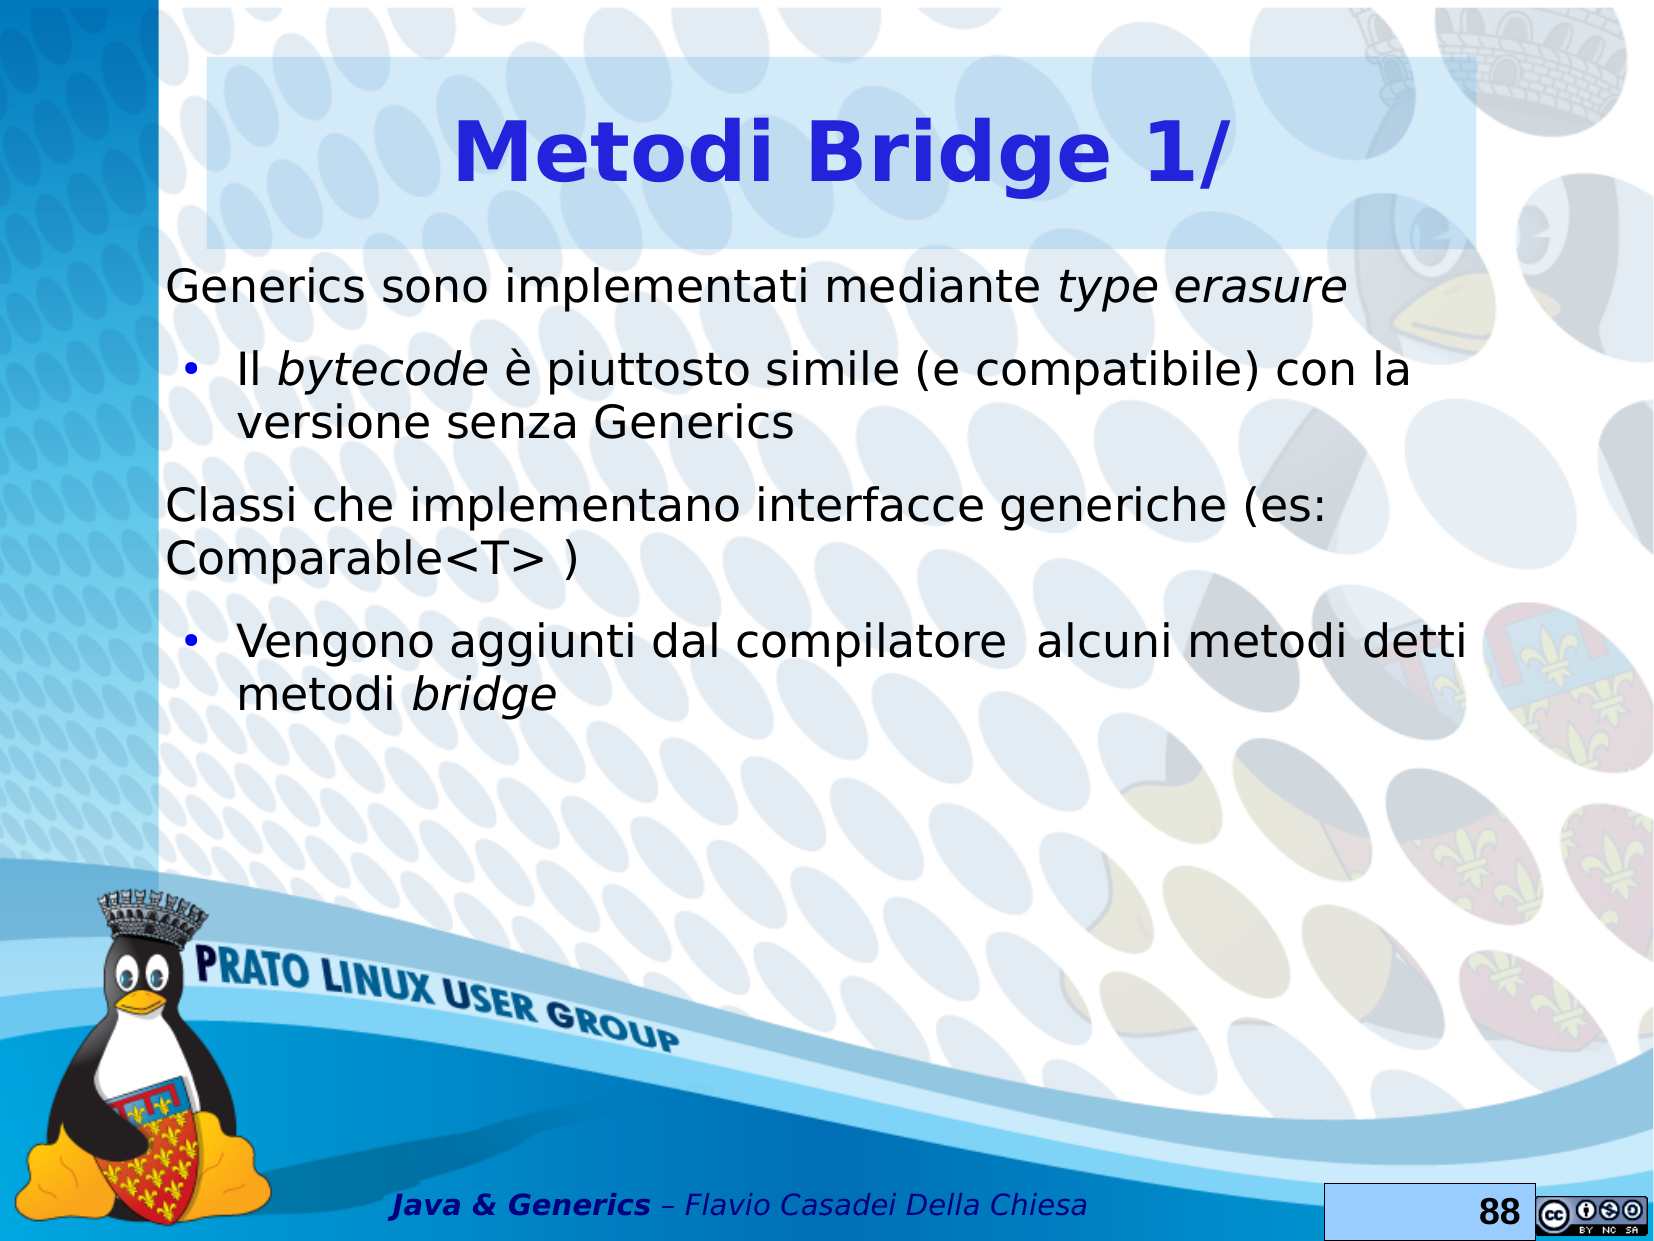

# Metodi Bridge 1/
Generics sono implementati mediante type erasure
Il bytecode è piuttosto simile (e compatibile) con la versione senza Generics
Classi che implementano interfacce generiche (es: Comparable<T> )
Vengono aggiunti dal compilatore alcuni metodi detti metodi bridge